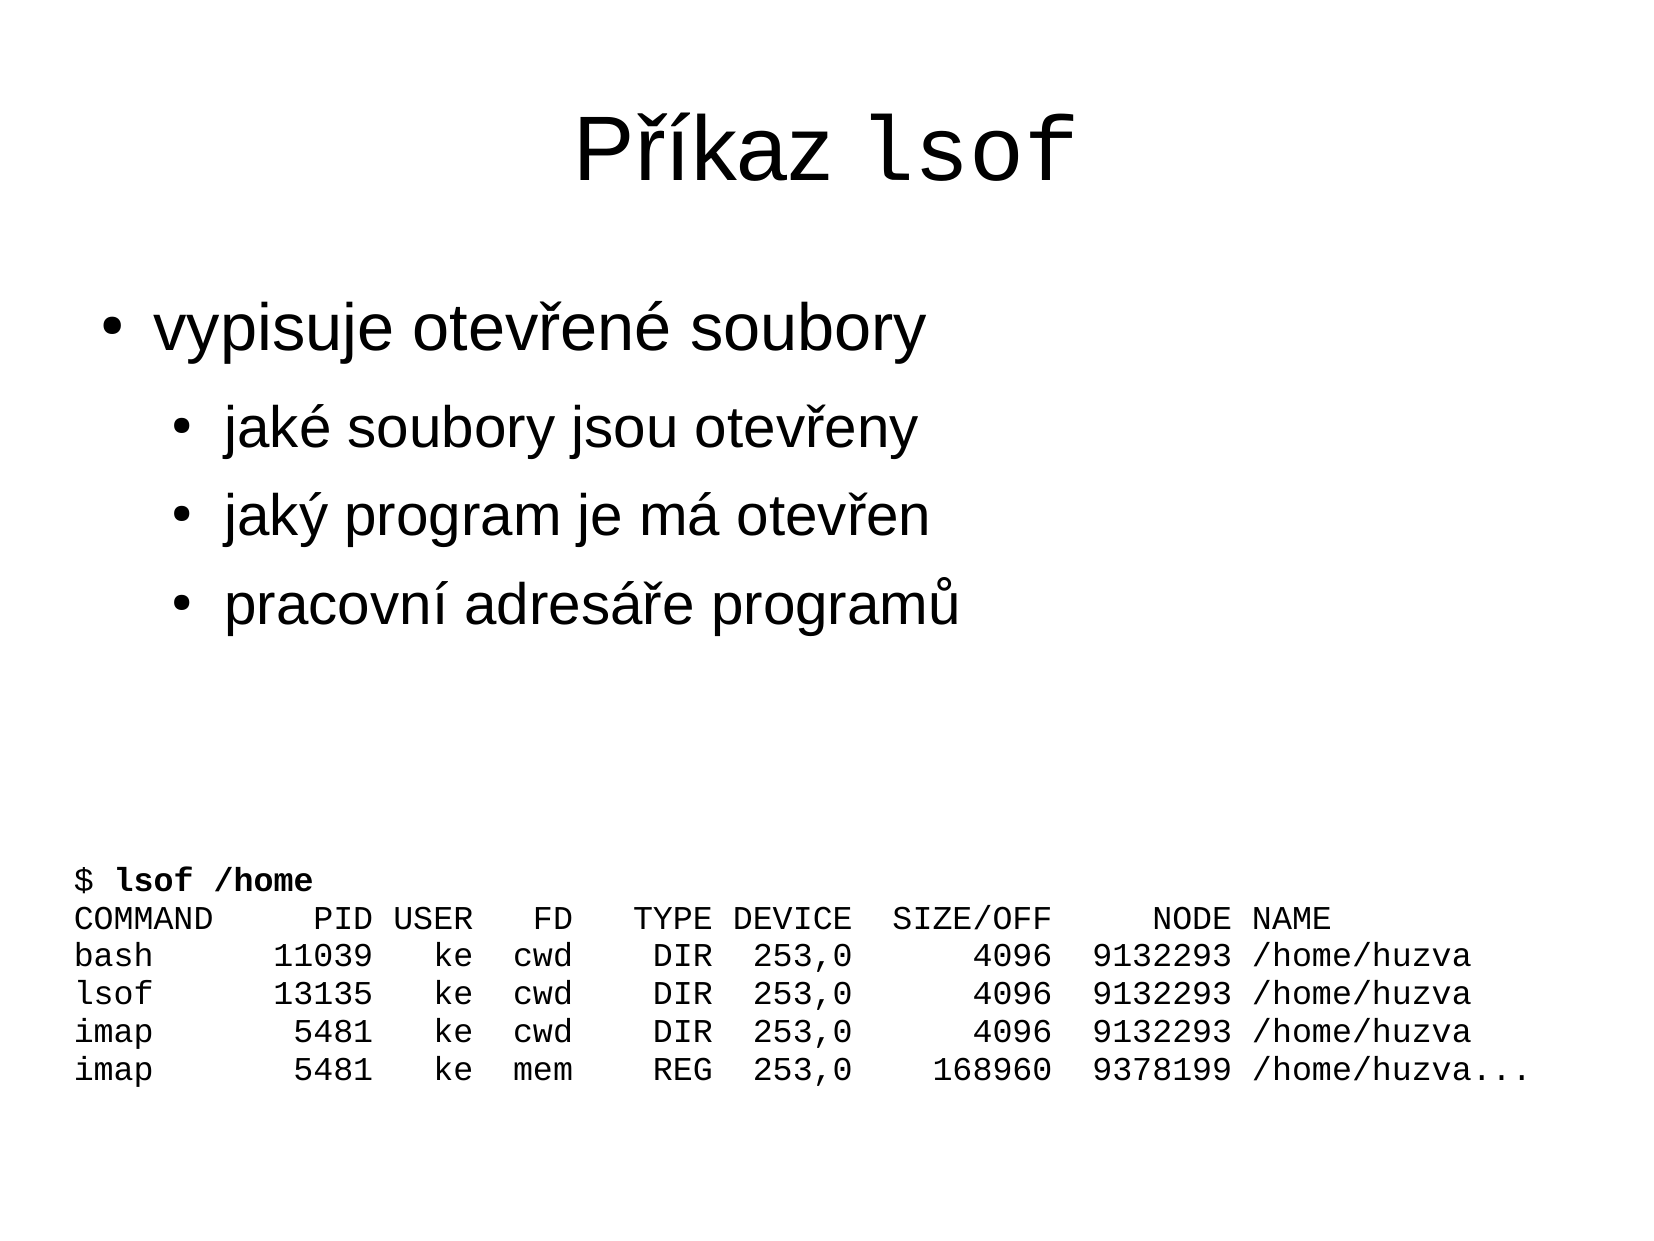

# Příkaz lsof
vypisuje otevřené soubory
jaké soubory jsou otevřeny
jaký program je má otevřen
pracovní adresáře programů
$ lsof /home
COMMAND PID USER FD TYPE DEVICE SIZE/OFF NODE NAME
bash 11039 ke cwd DIR 253,0 4096 9132293 /home/huzva
lsof 13135 ke cwd DIR 253,0 4096 9132293 /home/huzva
imap 5481 ke cwd DIR 253,0 4096 9132293 /home/huzva
imap 5481 ke mem REG 253,0 168960 9378199 /home/huzva...